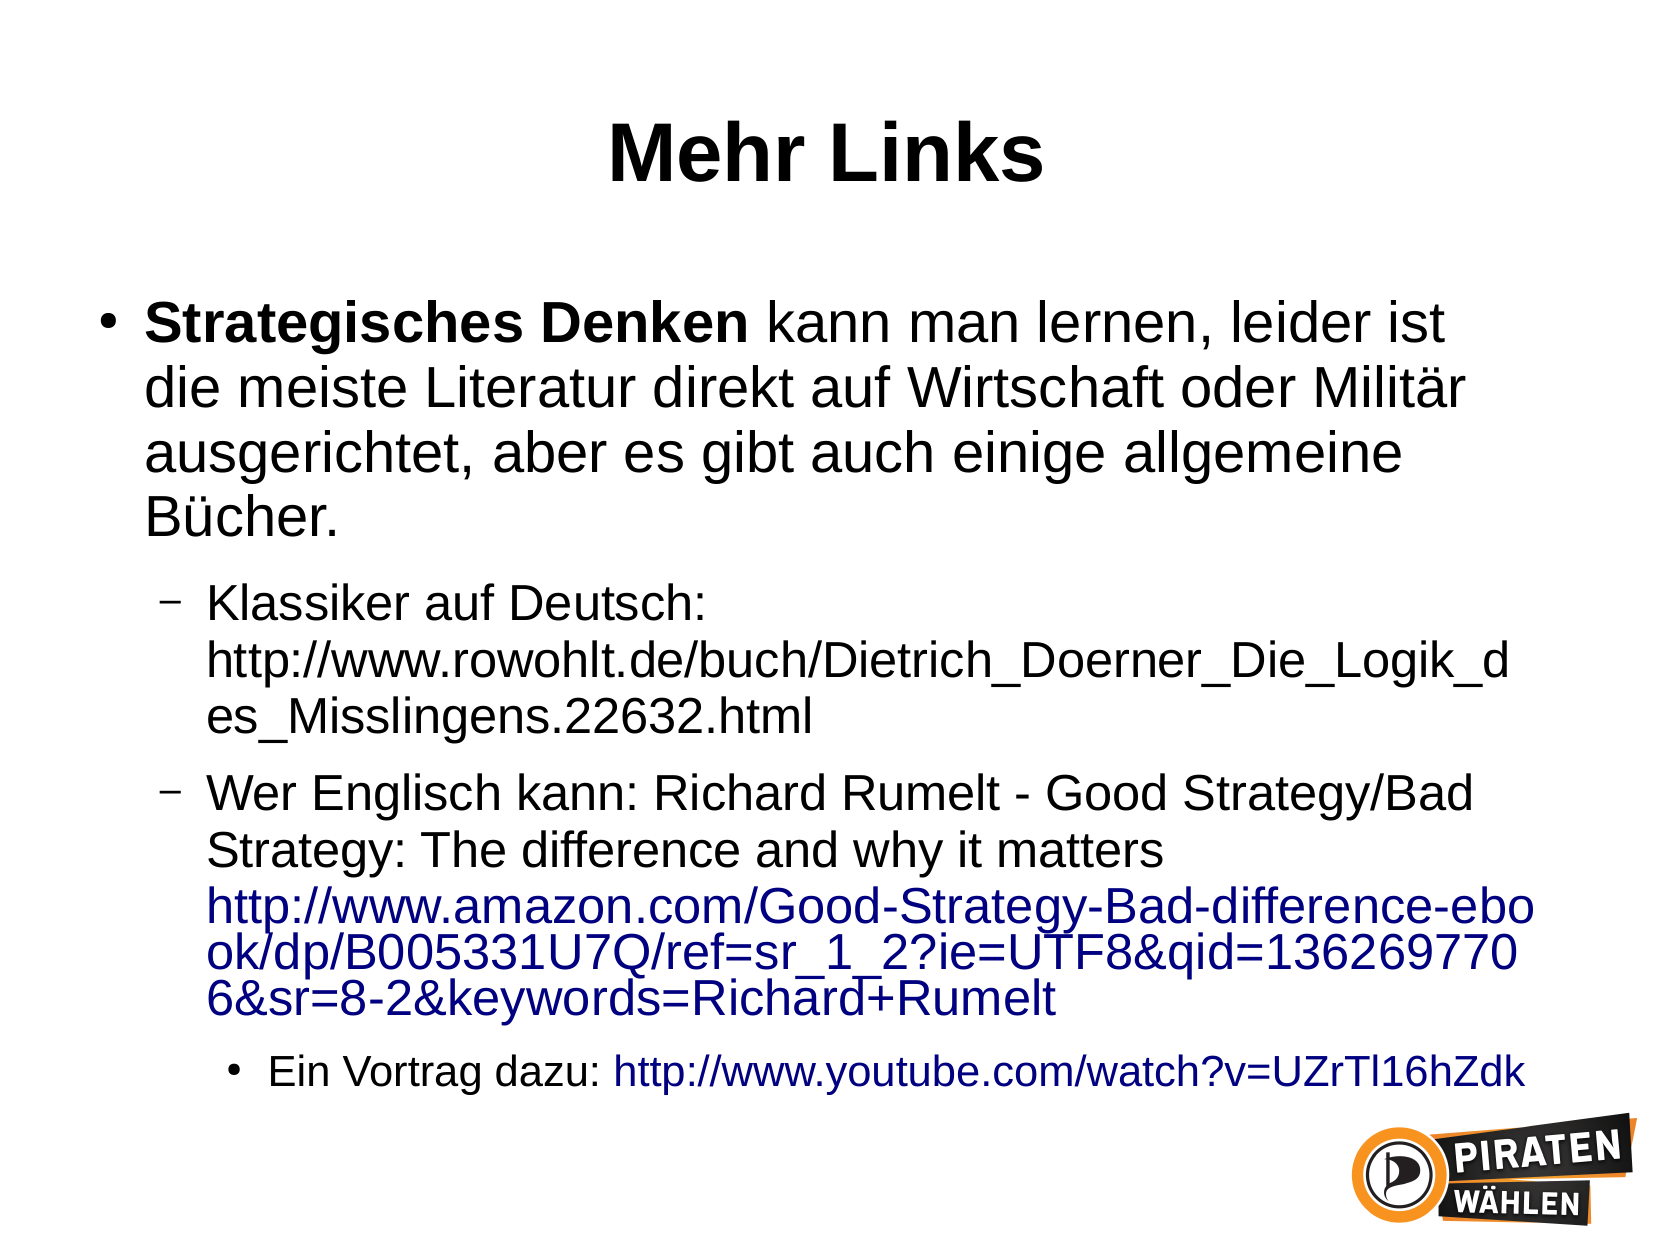

# Mehr Links
Strategisches Denken kann man lernen, leider ist die meiste Literatur direkt auf Wirtschaft oder Militär ausgerichtet, aber es gibt auch einige allgemeine Bücher.
Klassiker auf Deutsch: 	http://www.rowohlt.de/buch/Dietrich_Doerner_Die_Logik_des_Misslingens.22632.html
Wer Englisch kann: Richard Rumelt - Good Strategy/Bad Strategy: The difference and why it matters http://www.amazon.com/Good-Strategy-Bad-difference-ebook/dp/B005331U7Q/ref=sr_1_2?ie=UTF8&qid=1362697706&sr=8-2&keywords=Richard+Rumelt
Ein Vortrag dazu: http://www.youtube.com/watch?v=UZrTl16hZdk